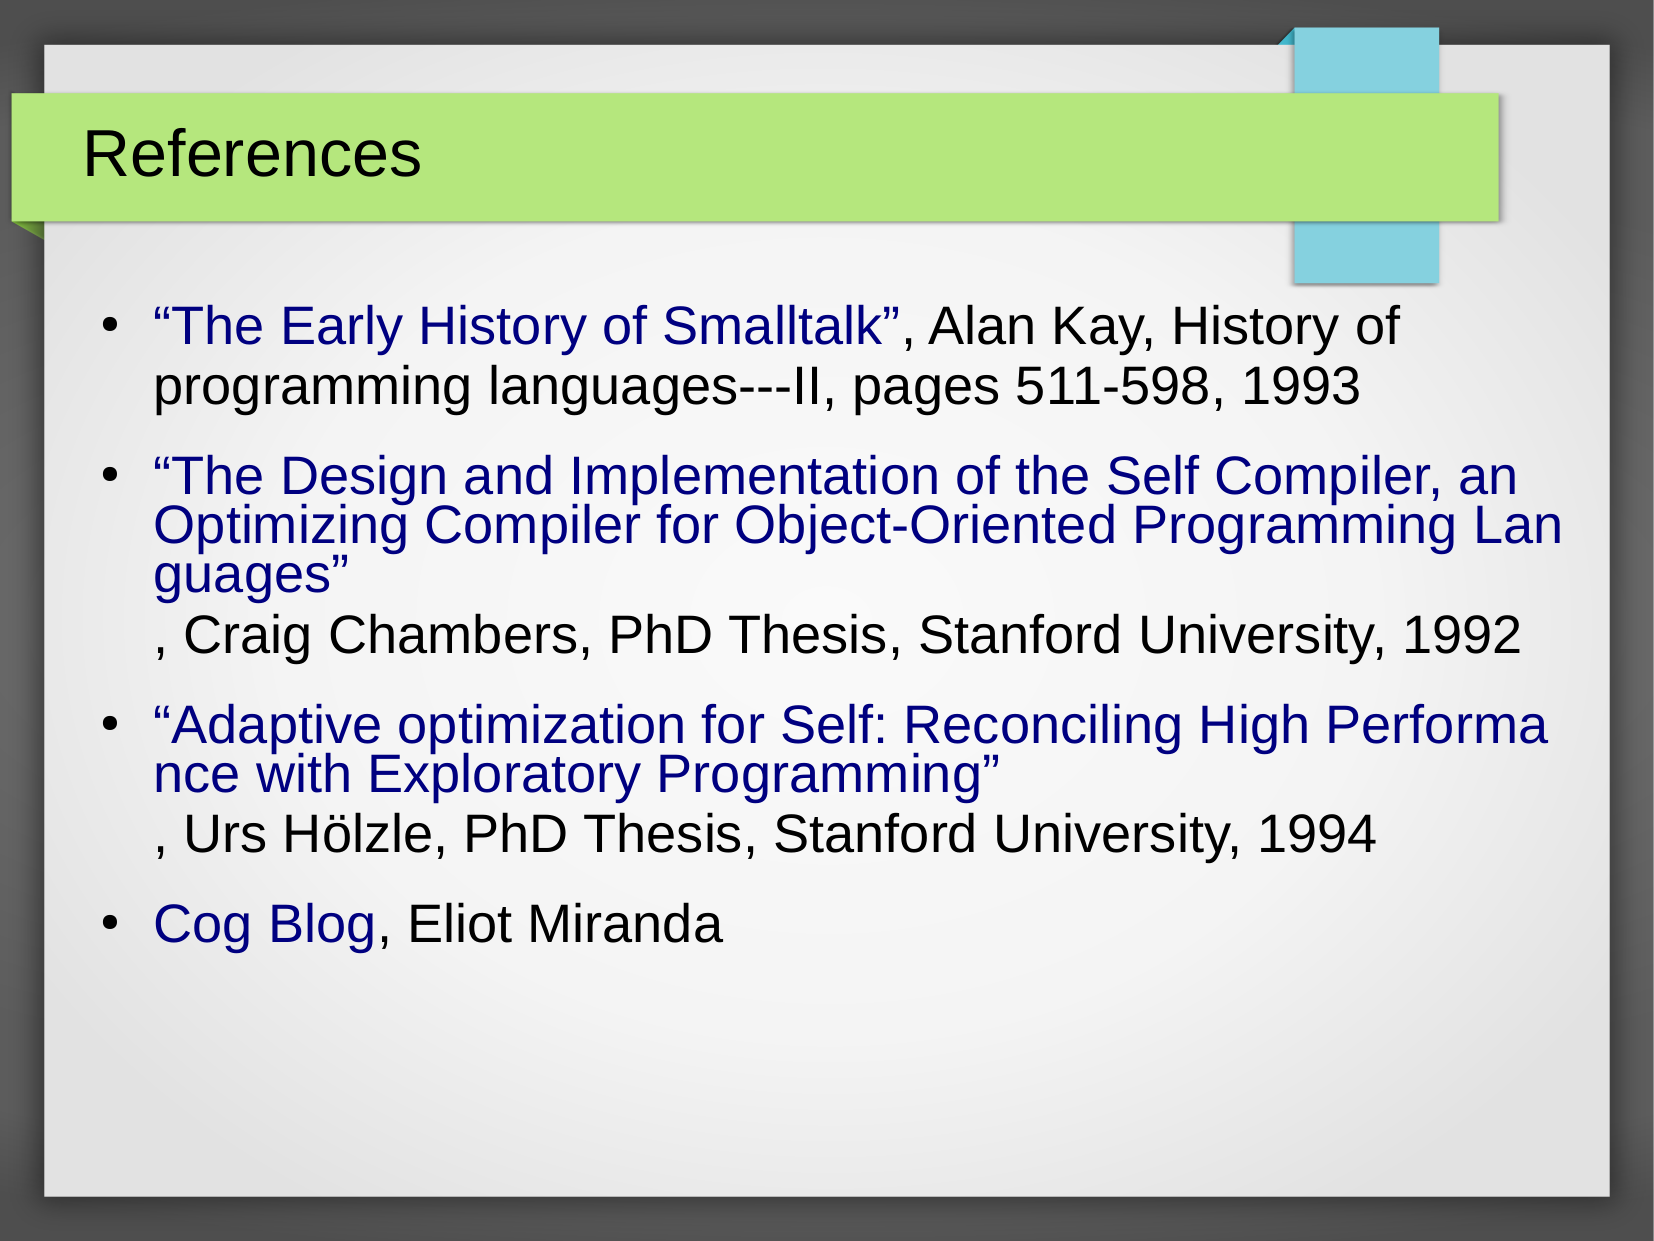

# References
“The Early History of Smalltalk”, Alan Kay, History of programming languages---II, pages 511-598, 1993
“The Design and Implementation of the Self Compiler, an Optimizing Compiler for Object-Oriented Programming Languages”, Craig Chambers, PhD Thesis, Stanford University, 1992
“Adaptive optimization for Self: Reconciling High Performance with Exploratory Programming”, Urs Hölzle, PhD Thesis, Stanford University, 1994
Cog Blog, Eliot Miranda